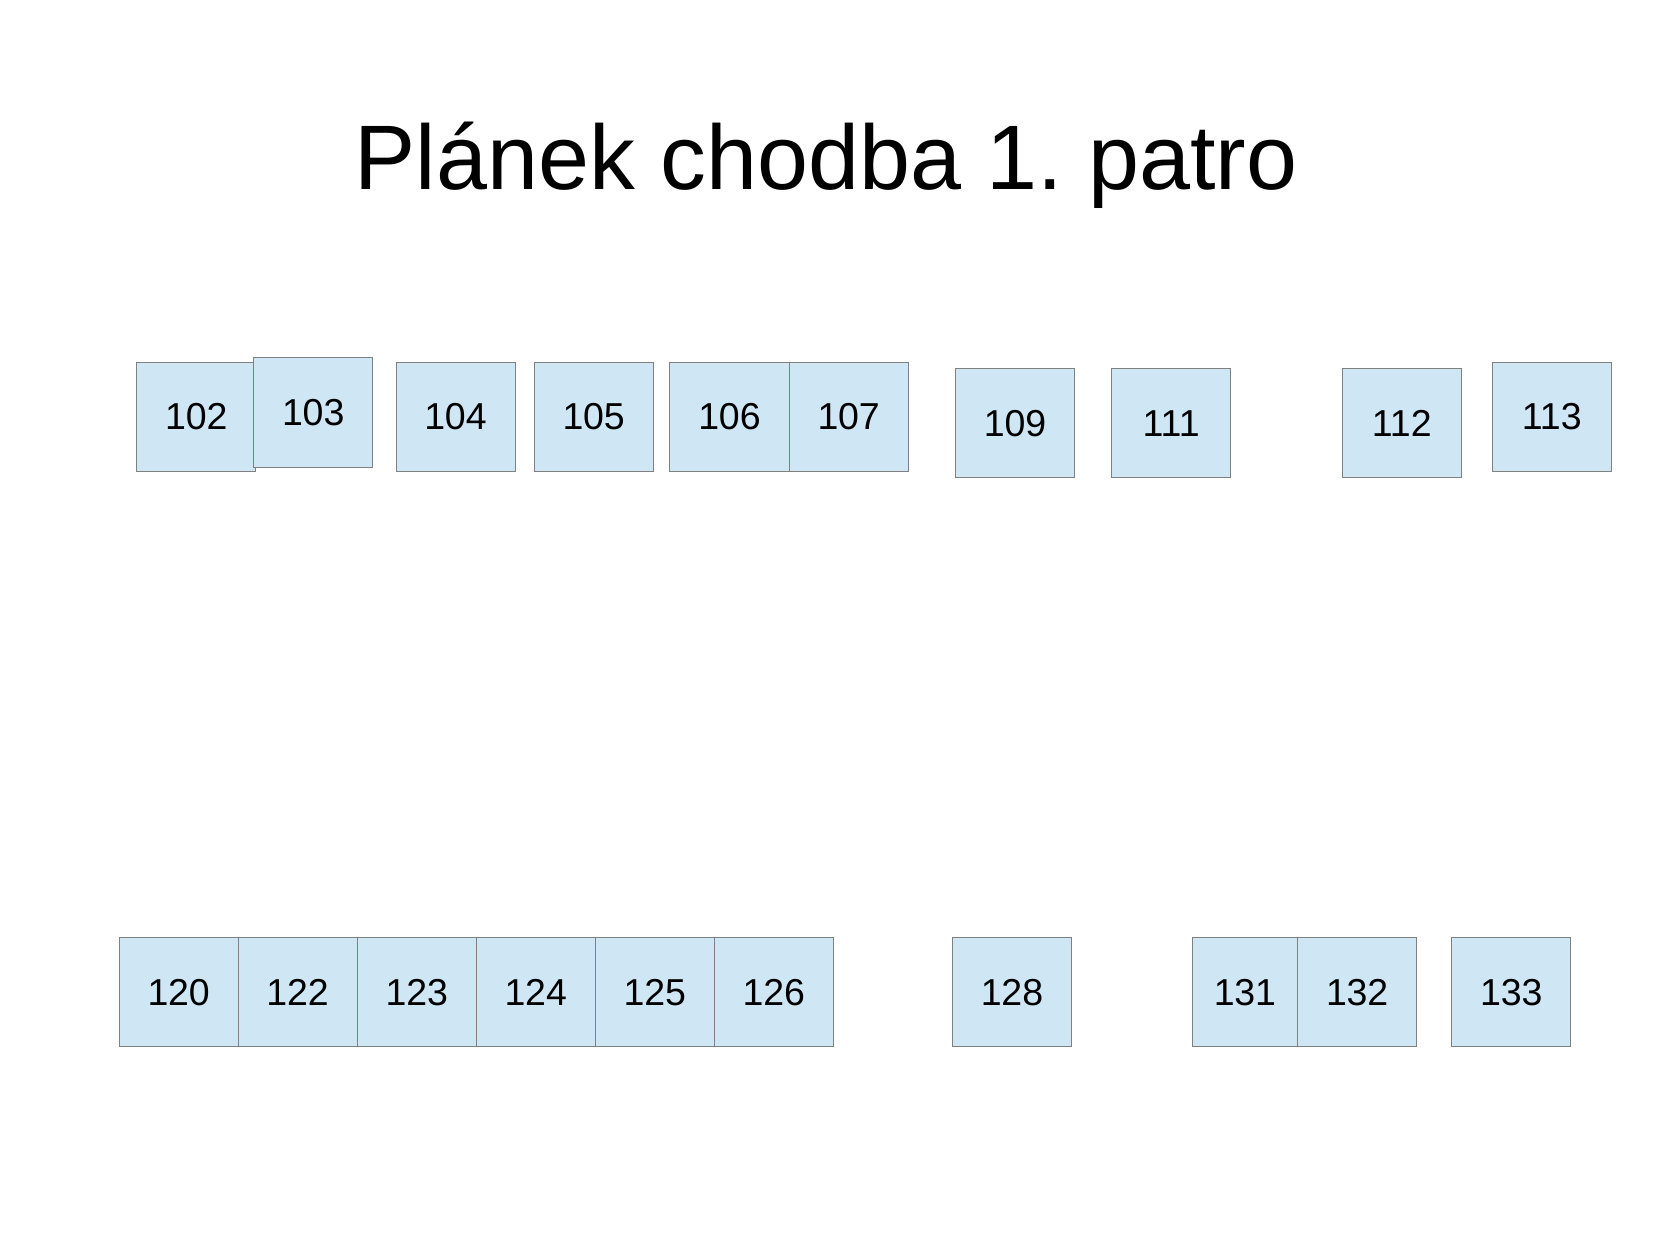

# Plánek chodba 1. patro
103
102
104
105
106
107
113
109
111
112
120
122
123
124
125
126
128
131
132
133